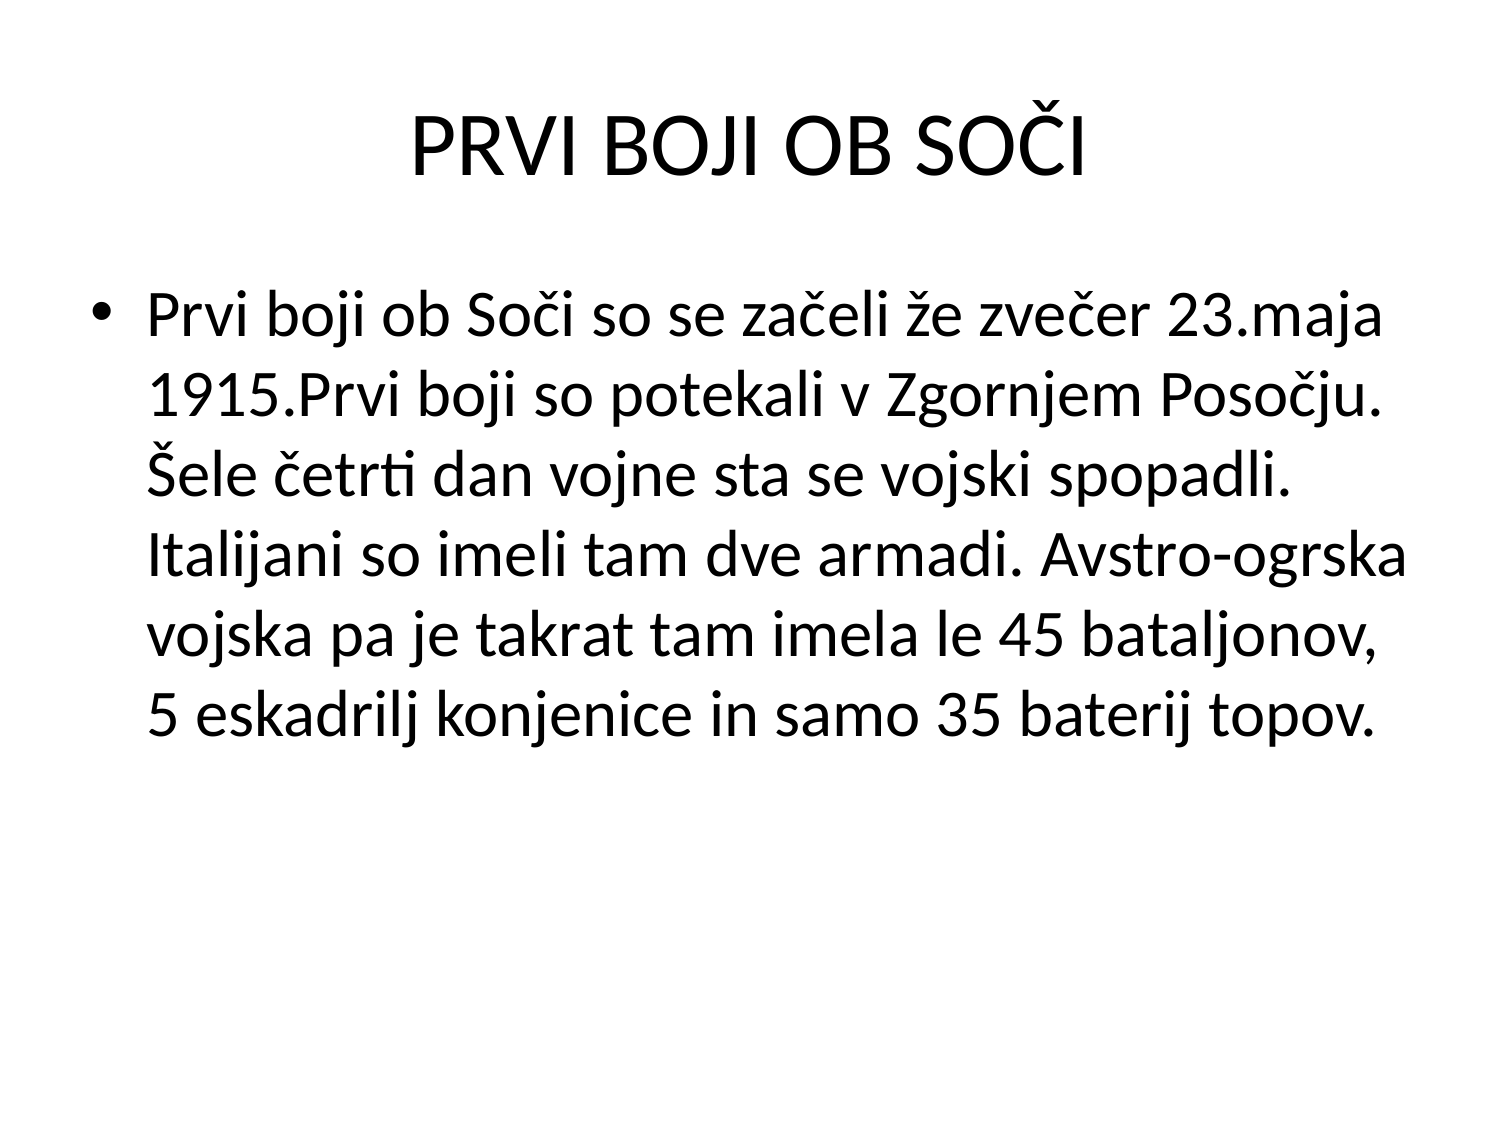

# PRVI BOJI OB SOČI
Prvi boji ob Soči so se začeli že zvečer 23.maja 1915.Prvi boji so potekali v Zgornjem Posočju. Šele četrti dan vojne sta se vojski spopadli. Italijani so imeli tam dve armadi. Avstro-ogrska vojska pa je takrat tam imela le 45 bataljonov, 5 eskadrilj konjenice in samo 35 baterij topov.